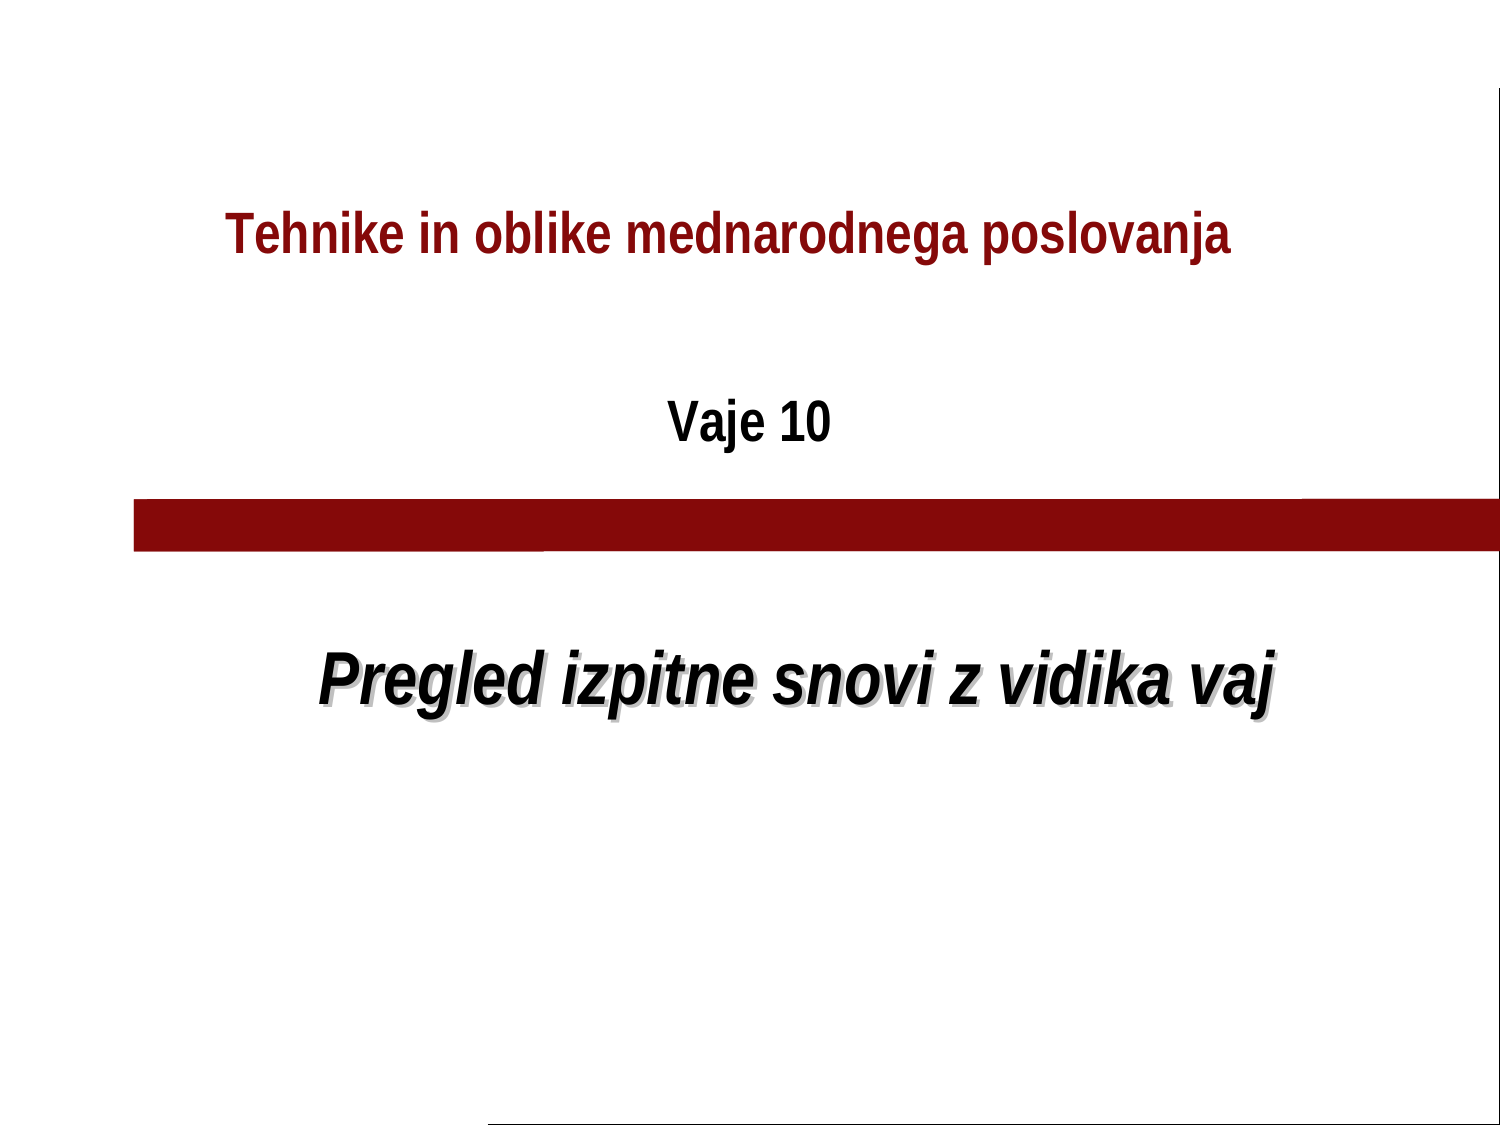

# Pregled izpitne snovi z vidika vaj